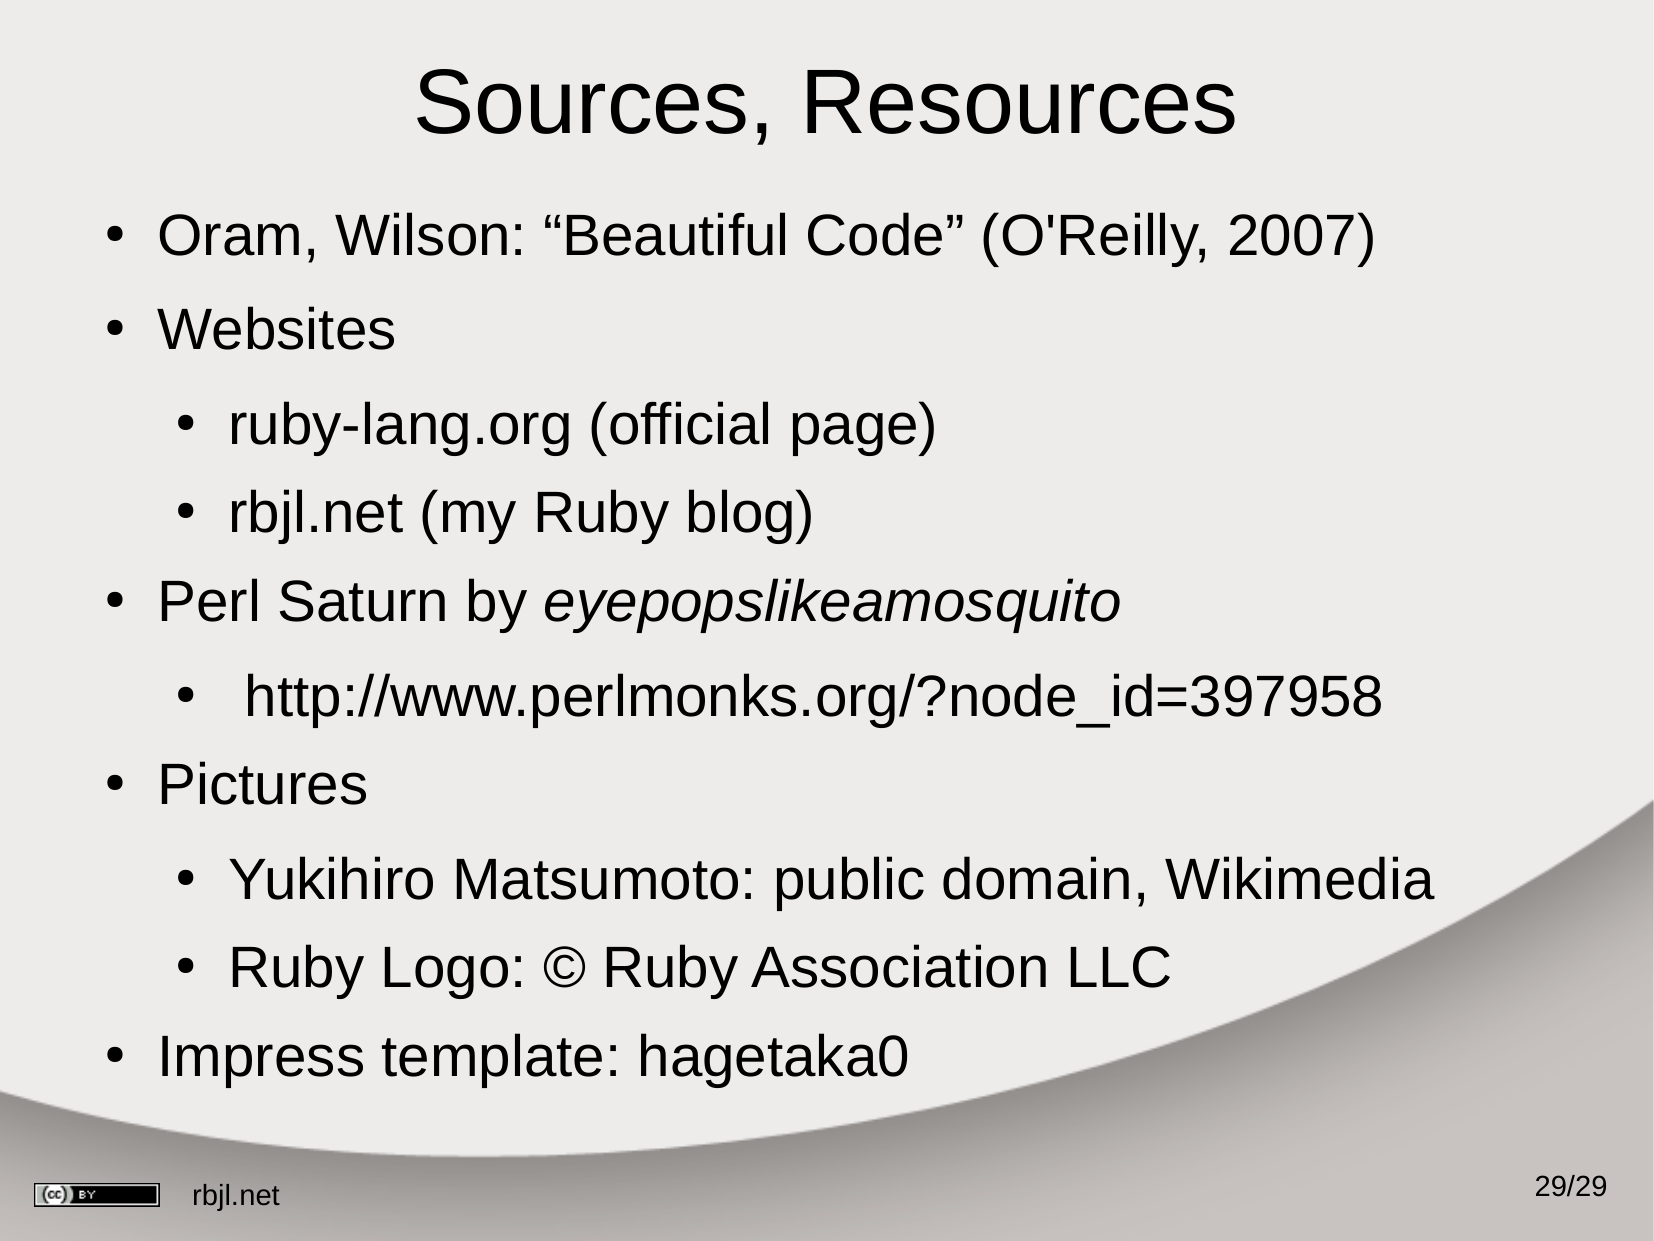

# Sources, Resources
Oram, Wilson: “Beautiful Code” (O'Reilly, 2007)
Websites
ruby-lang.org (official page)
rbjl.net (my Ruby blog)
Perl Saturn by eyepopslikeamosquito
 http://www.perlmonks.org/?node_id=397958
Pictures
Yukihiro Matsumoto: public domain, Wikimedia
Ruby Logo: © Ruby Association LLC
Impress template: hagetaka0
29